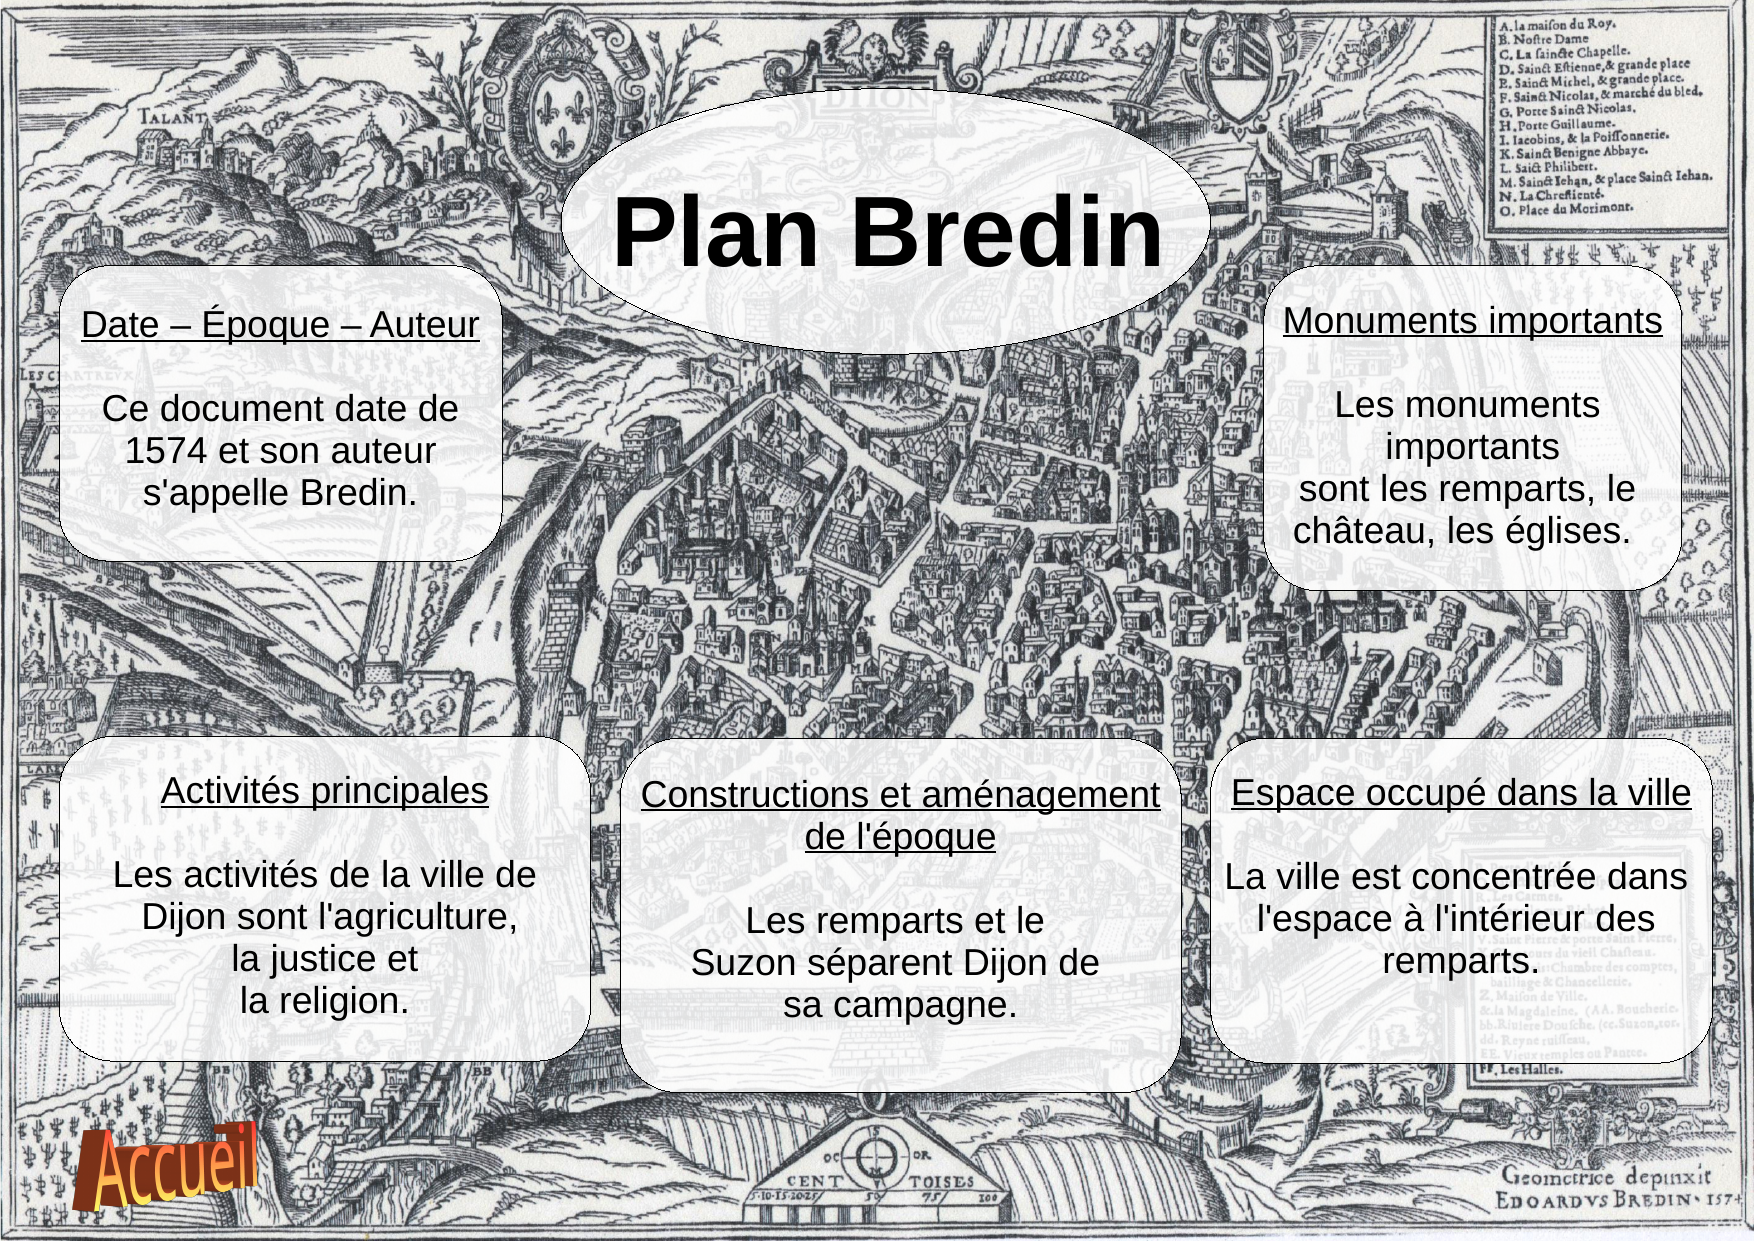

Plan Bredin
Date – Époque – Auteur
Ce document date de
 1574 et son auteur
s'appelle Bredin.
Monuments importants
Les monuments
importants
sont les remparts, le
château, les églises.
Activités principales
Les activités de la ville de
 Dijon sont l'agriculture,
 la justice et
la religion.
Constructions et aménagement
de l'époque
Les remparts et le
Suzon séparent Dijon de
sa campagne.
Espace occupé dans la ville
La ville est concentrée dans
l'espace à l'intérieur des
remparts.
Accueil